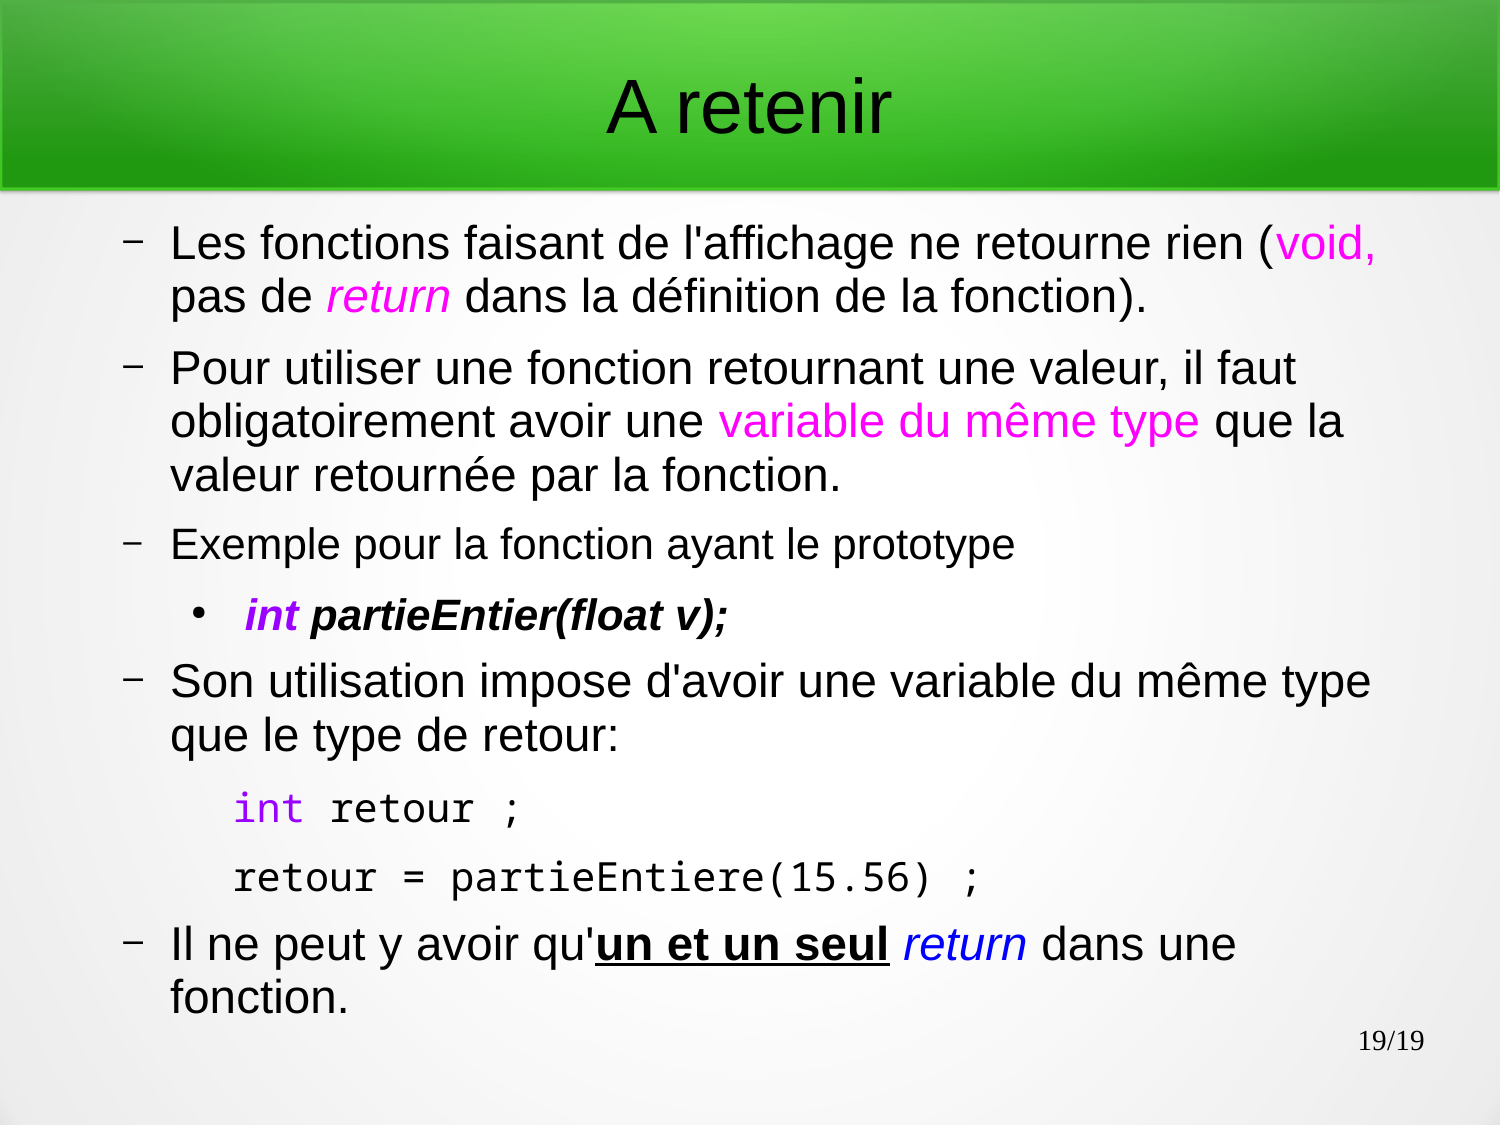

# A retenir
Les fonctions faisant de l'affichage ne retourne rien (void, pas de return dans la définition de la fonction).
Pour utiliser une fonction retournant une valeur, il faut obligatoirement avoir une variable du même type que la valeur retournée par la fonction.
Exemple pour la fonction ayant le prototype
 int partieEntier(float v);
Son utilisation impose d'avoir une variable du même type que le type de retour:
int retour ;
retour = partieEntiere(15.56) ;
Il ne peut y avoir qu'un et un seul return dans une fonction.
19